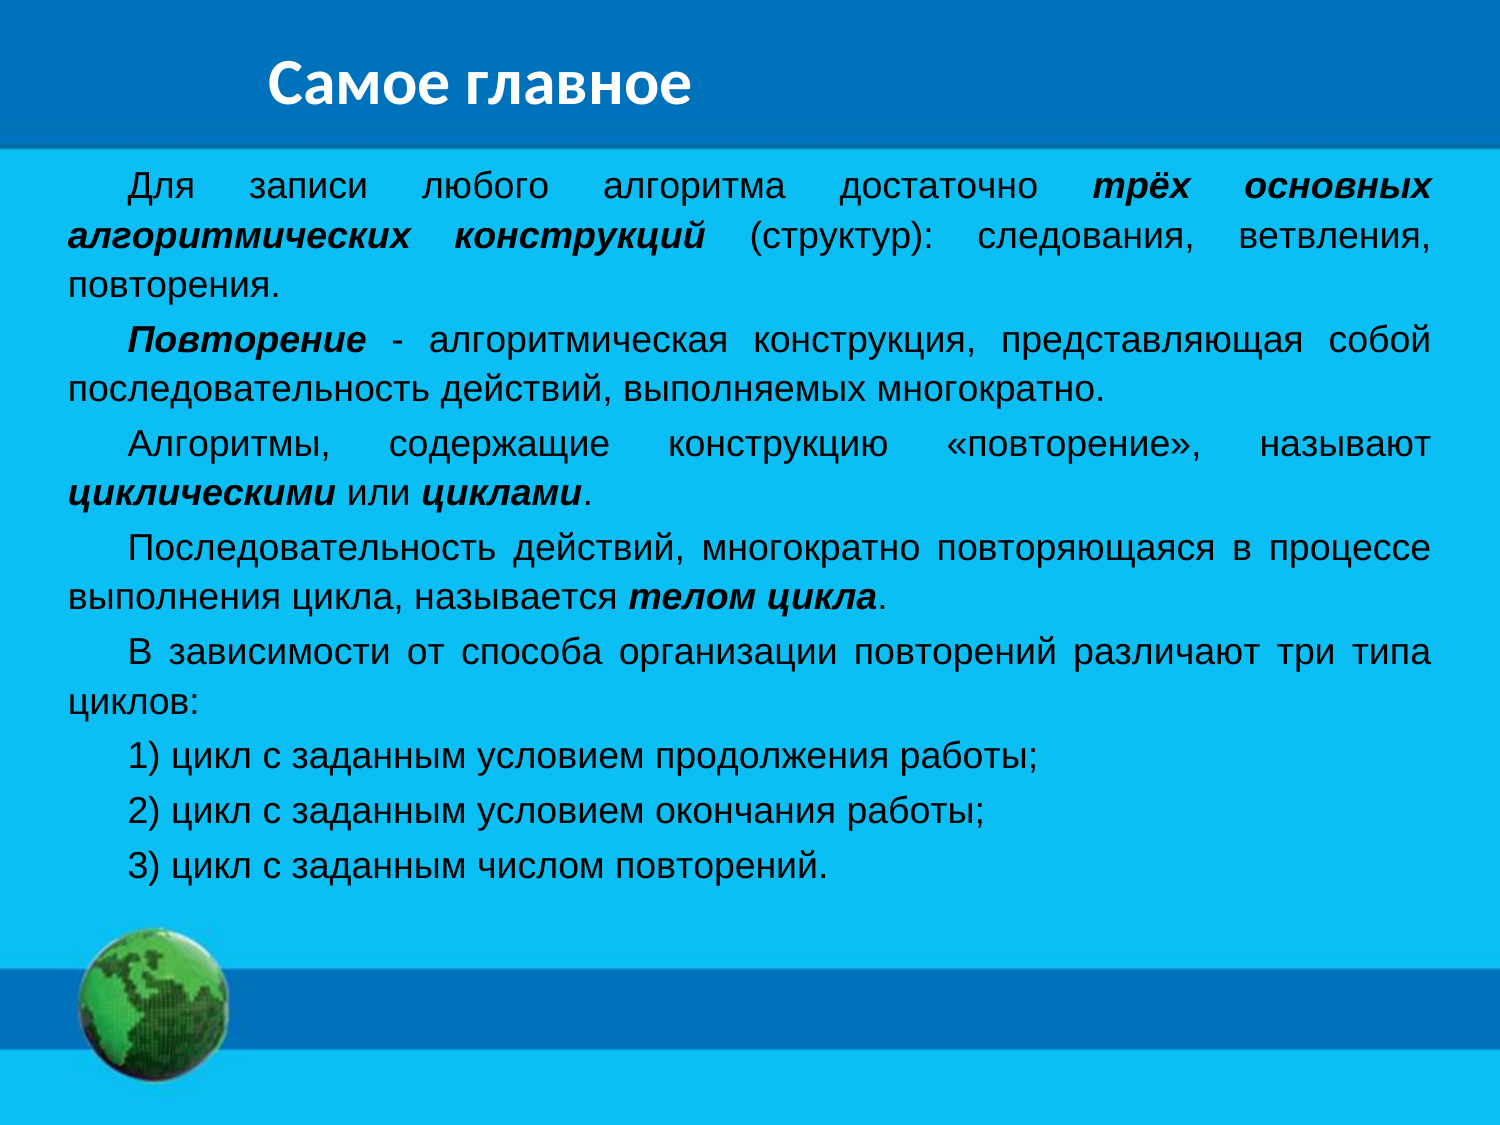

Самое главное
Для записи любого алгоритма достаточно трёх основных алгоритмических конструкций (структур): следования, ветвления, повторения.
Повторение - алгоритмическая конструкция, представляющая собой последовательность действий, выполняемых многократно.
Алгоритмы, содержащие конструкцию «повторение», называют циклическими или циклами.
Последовательность действий, многократно повторяющаяся в процессе выполнения цикла, называется телом цикла.
В зависимости от способа организации повторений различают три типа циклов:
1) цикл с заданным условием продолжения работы;
2) цикл с заданным условием окончания работы;
3) цикл с заданным числом повторений.